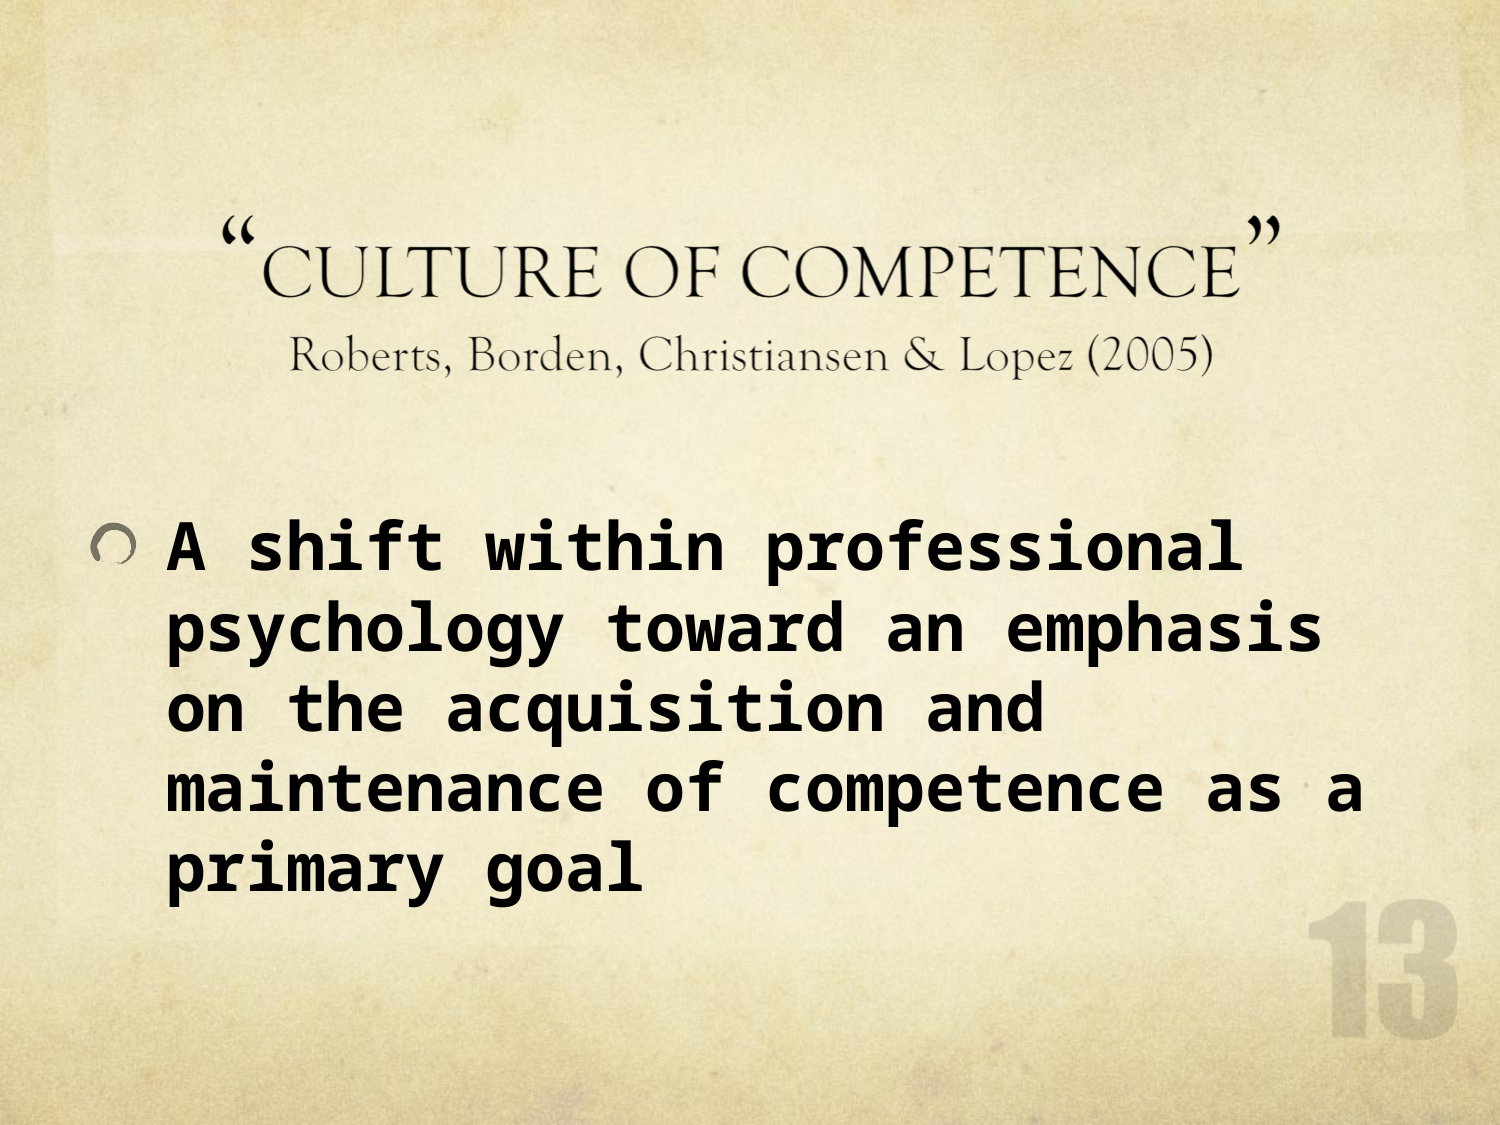

# A shift within professional psychology toward an emphasis on the acquisition and maintenance of competence as a primary goal